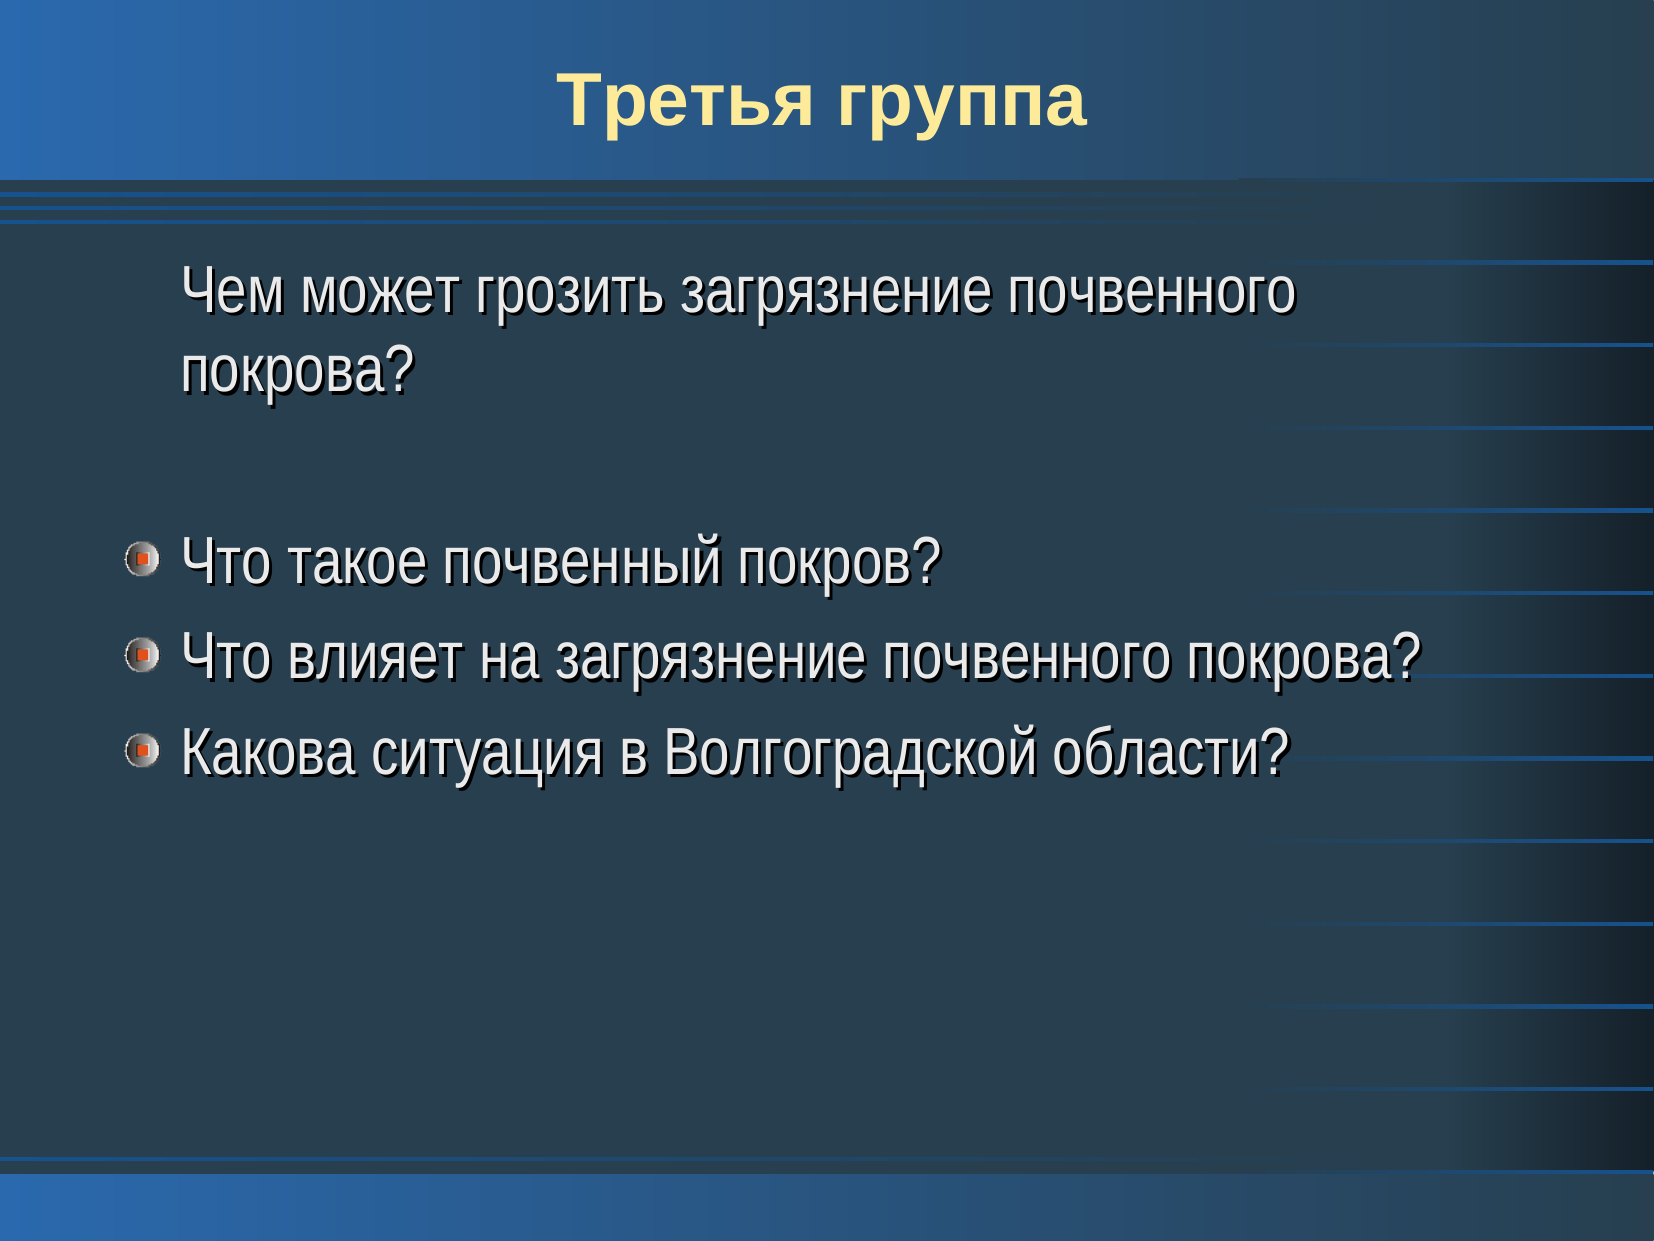

# Третья группа
Чем может грозить загрязнение почвенного покрова?
Что такое почвенный покров?
Что влияет на загрязнение почвенного покрова?
Какова ситуация в Волгоградской области?